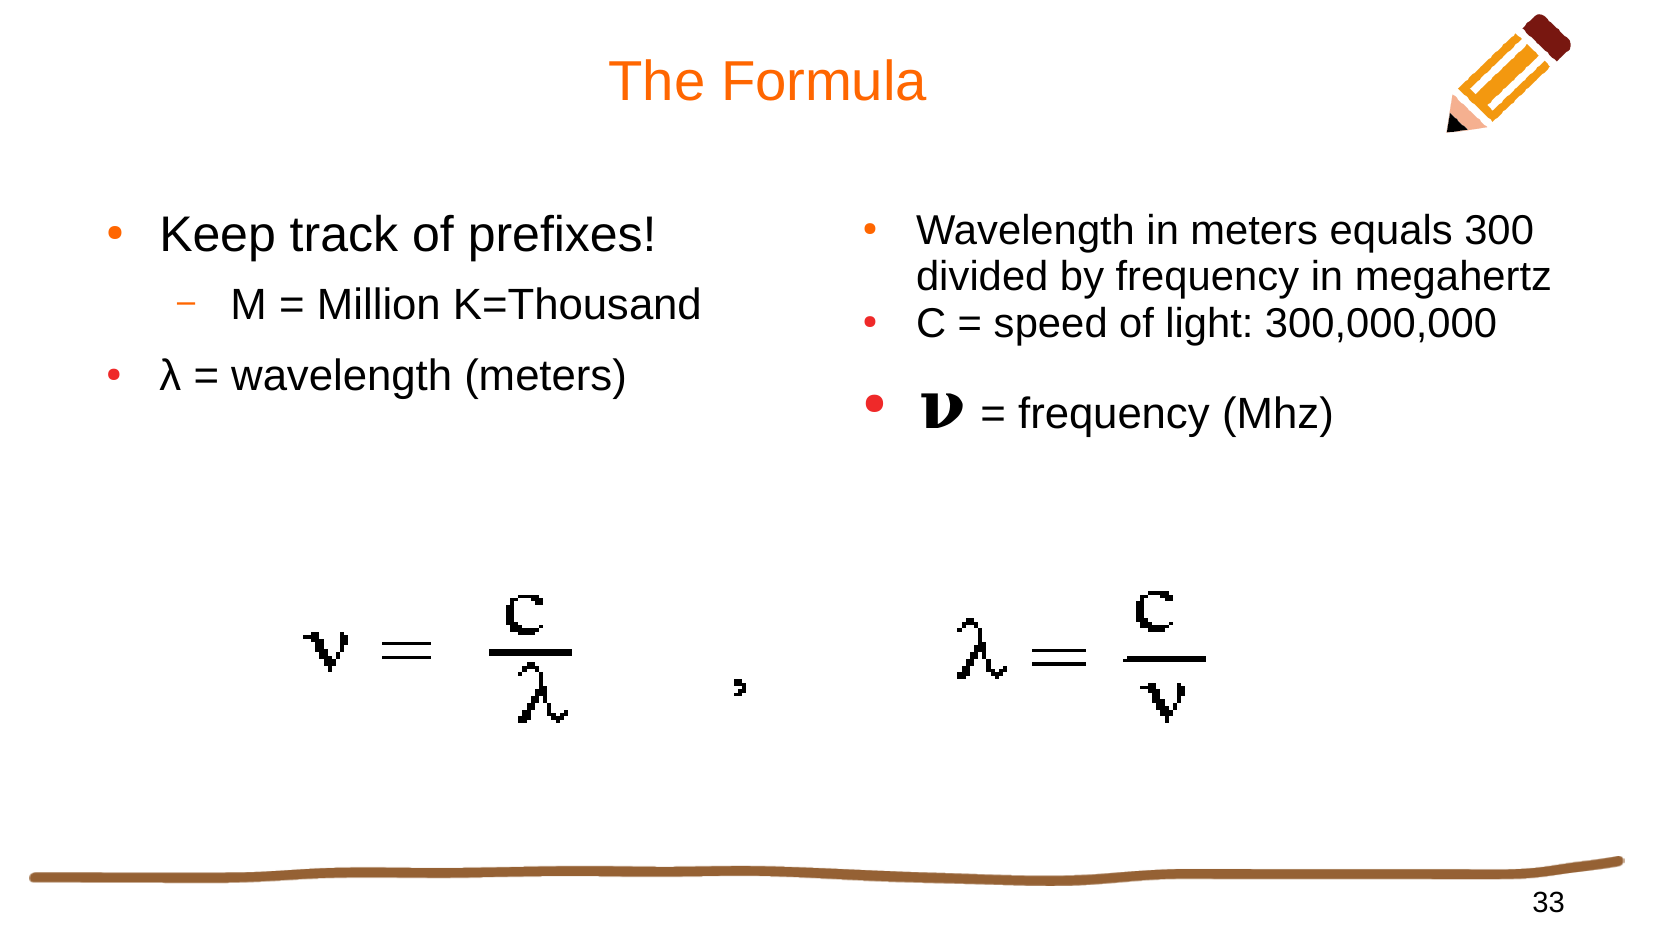

# The Formula
Keep track of prefixes!
M = Million K=Thousand
λ = wavelength (meters)
Wavelength in meters equals 300 divided by frequency in megahertz
C = speed of light: 300,000,000
𝛎 = frequency (Mhz)
33